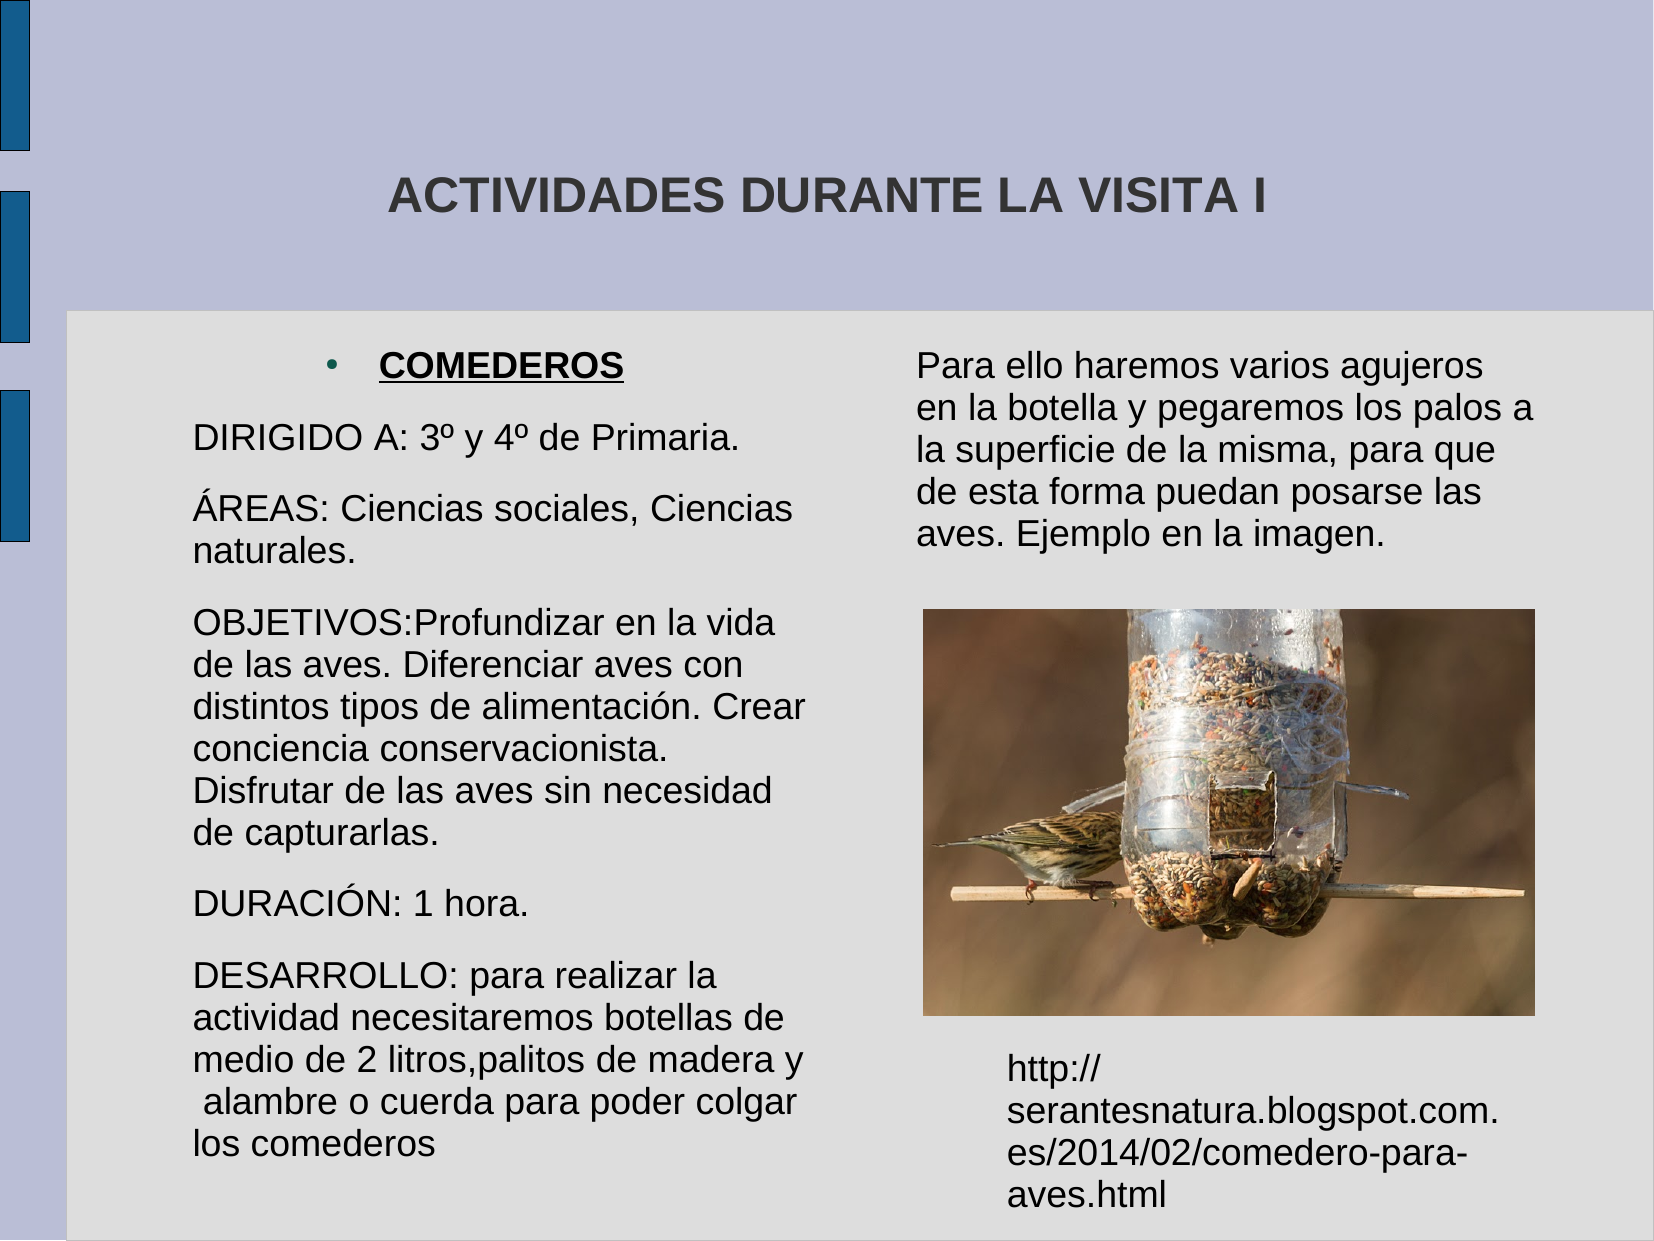

# ACTIVIDADES DURANTE LA VISITA I
COMEDEROS
DIRIGIDO A: 3º y 4º de Primaria.
ÁREAS: Ciencias sociales, Ciencias naturales.
OBJETIVOS:Profundizar en la vida de las aves. Diferenciar aves con distintos tipos de alimentación. Crear conciencia conservacionista. Disfrutar de las aves sin necesidad de capturarlas.
DURACIÓN: 1 hora.
DESARROLLO: para realizar la actividad necesitaremos botellas de medio de 2 litros,palitos de madera y alambre o cuerda para poder colgar los comederos
Para ello haremos varios agujeros en la botella y pegaremos los palos a la superficie de la misma, para que de esta forma puedan posarse las aves. Ejemplo en la imagen.
http://serantesnatura.blogspot.com.es/2014/02/comedero-para-aves.html